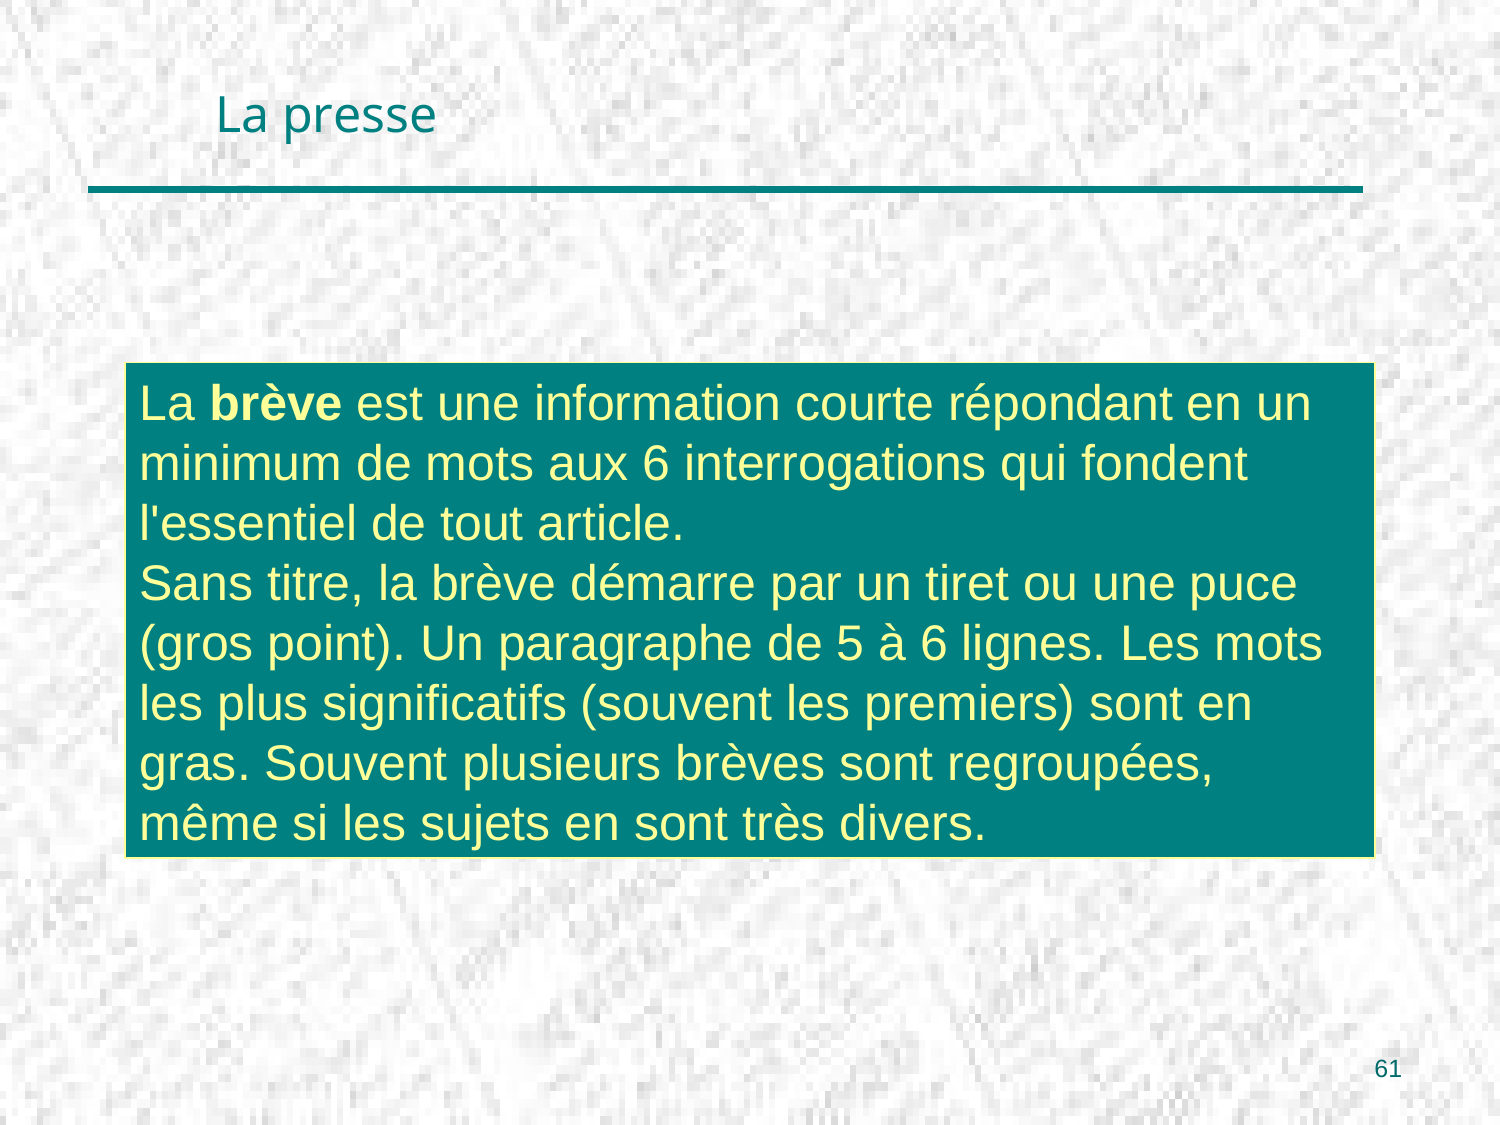

La presse
La brève est une information courte répondant en un minimum de mots aux 6 interrogations qui fondent l'essentiel de tout article.
Sans titre, la brève démarre par un tiret ou une puce (gros point). Un paragraphe de 5 à 6 lignes. Les mots les plus significatifs (souvent les premiers) sont en gras. Souvent plusieurs brèves sont regroupées, même si les sujets en sont très divers.
Cite deux caractéristiques de la brève.
61